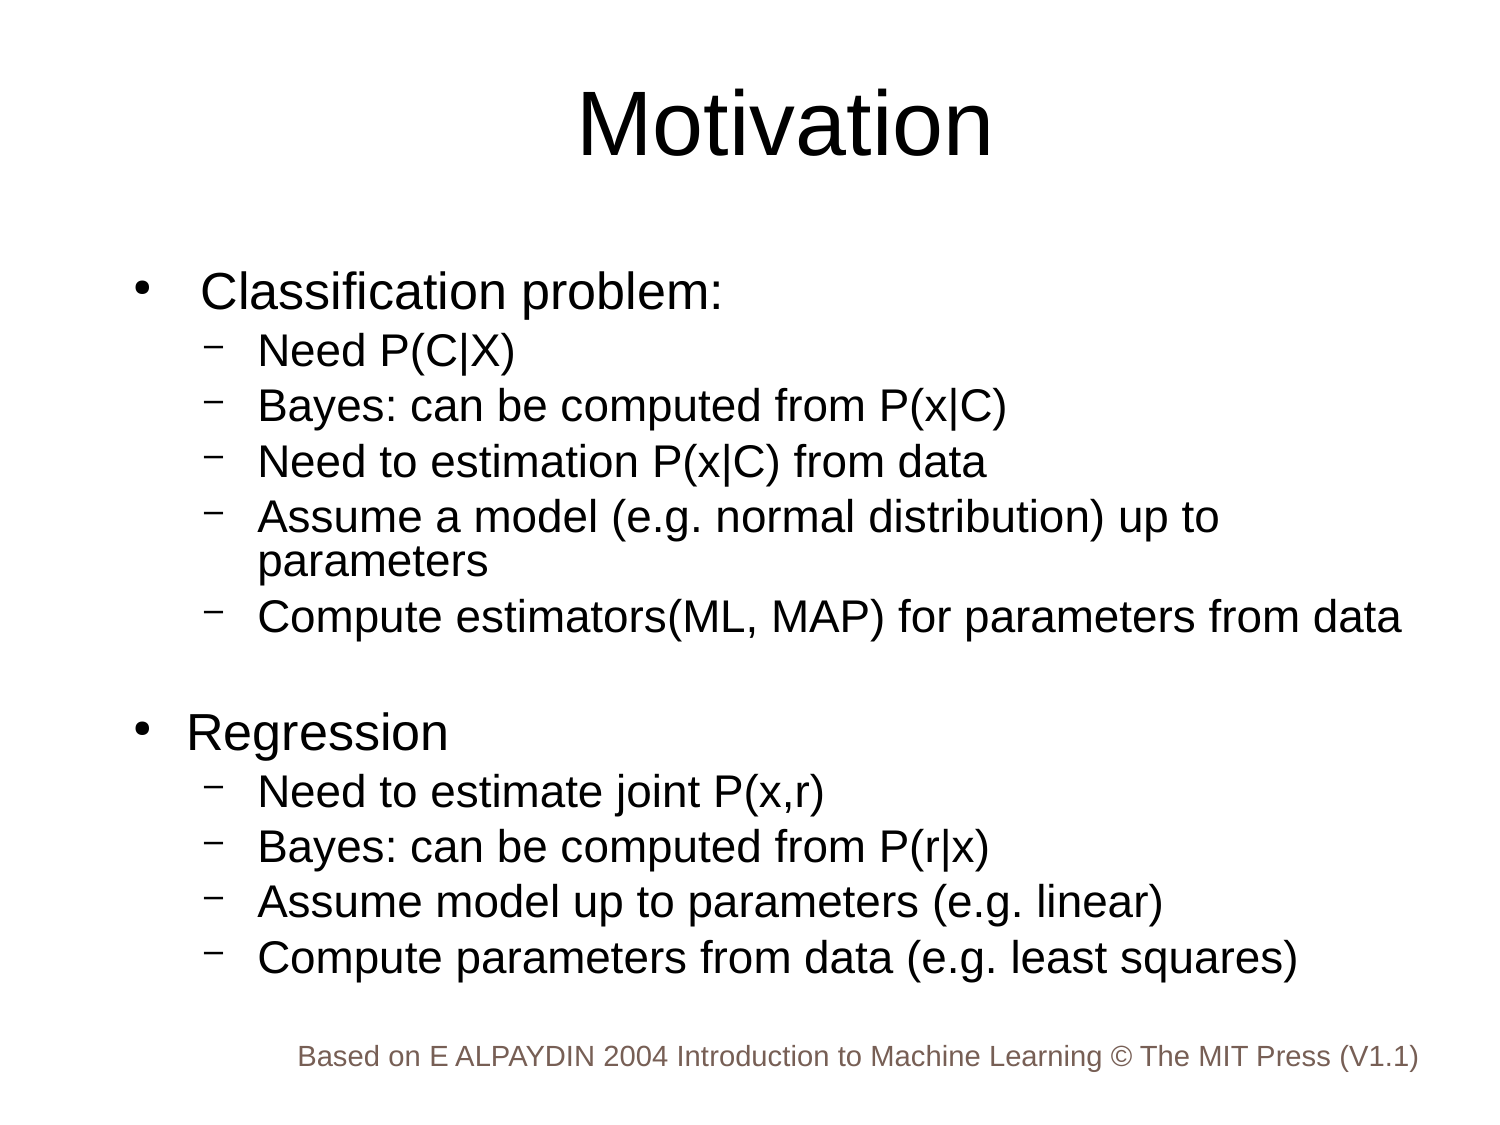

# Motivation
 Classification problem:
Need P(C|X)
Bayes: can be computed from P(x|C)
Need to estimation P(x|C) from data
Assume a model (e.g. normal distribution) up to parameters
Compute estimators(ML, MAP) for parameters from data
Regression
Need to estimate joint P(x,r)
Bayes: can be computed from P(r|x)
Assume model up to parameters (e.g. linear)
Compute parameters from data (e.g. least squares)
Based on E ALPAYDIN 2004 Introduction to Machine Learning © The MIT Press (V1.1)